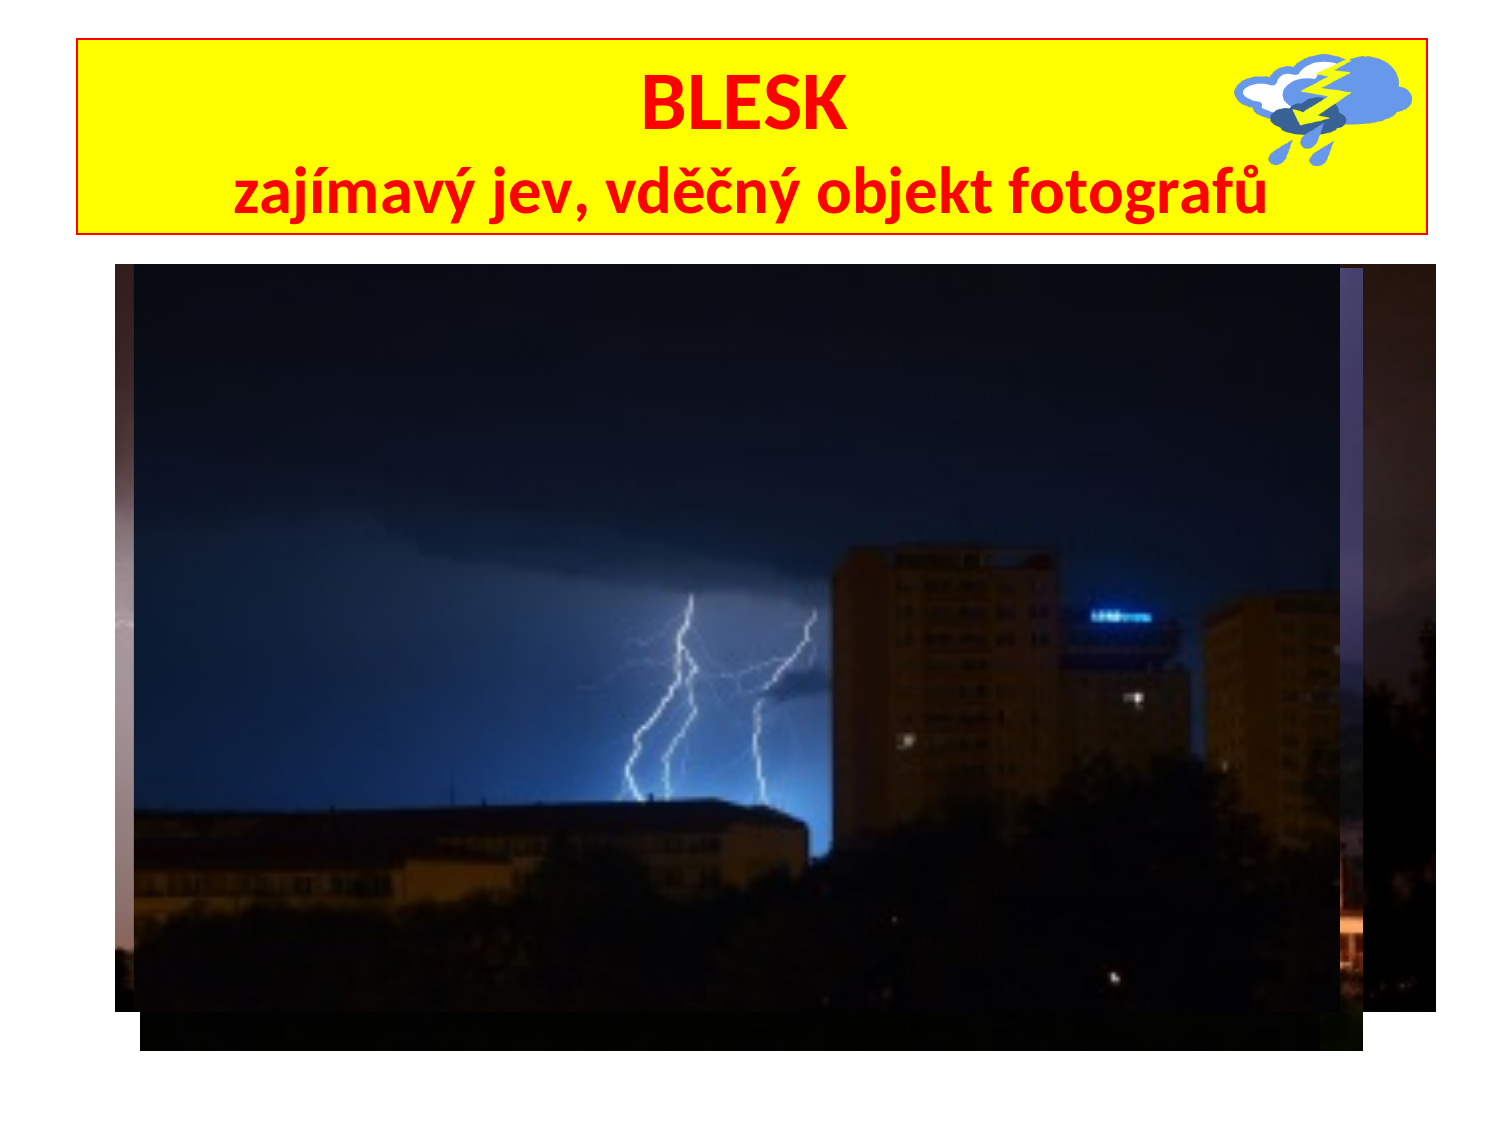

# BLESK zajímavý jev, vděčný objekt fotografů